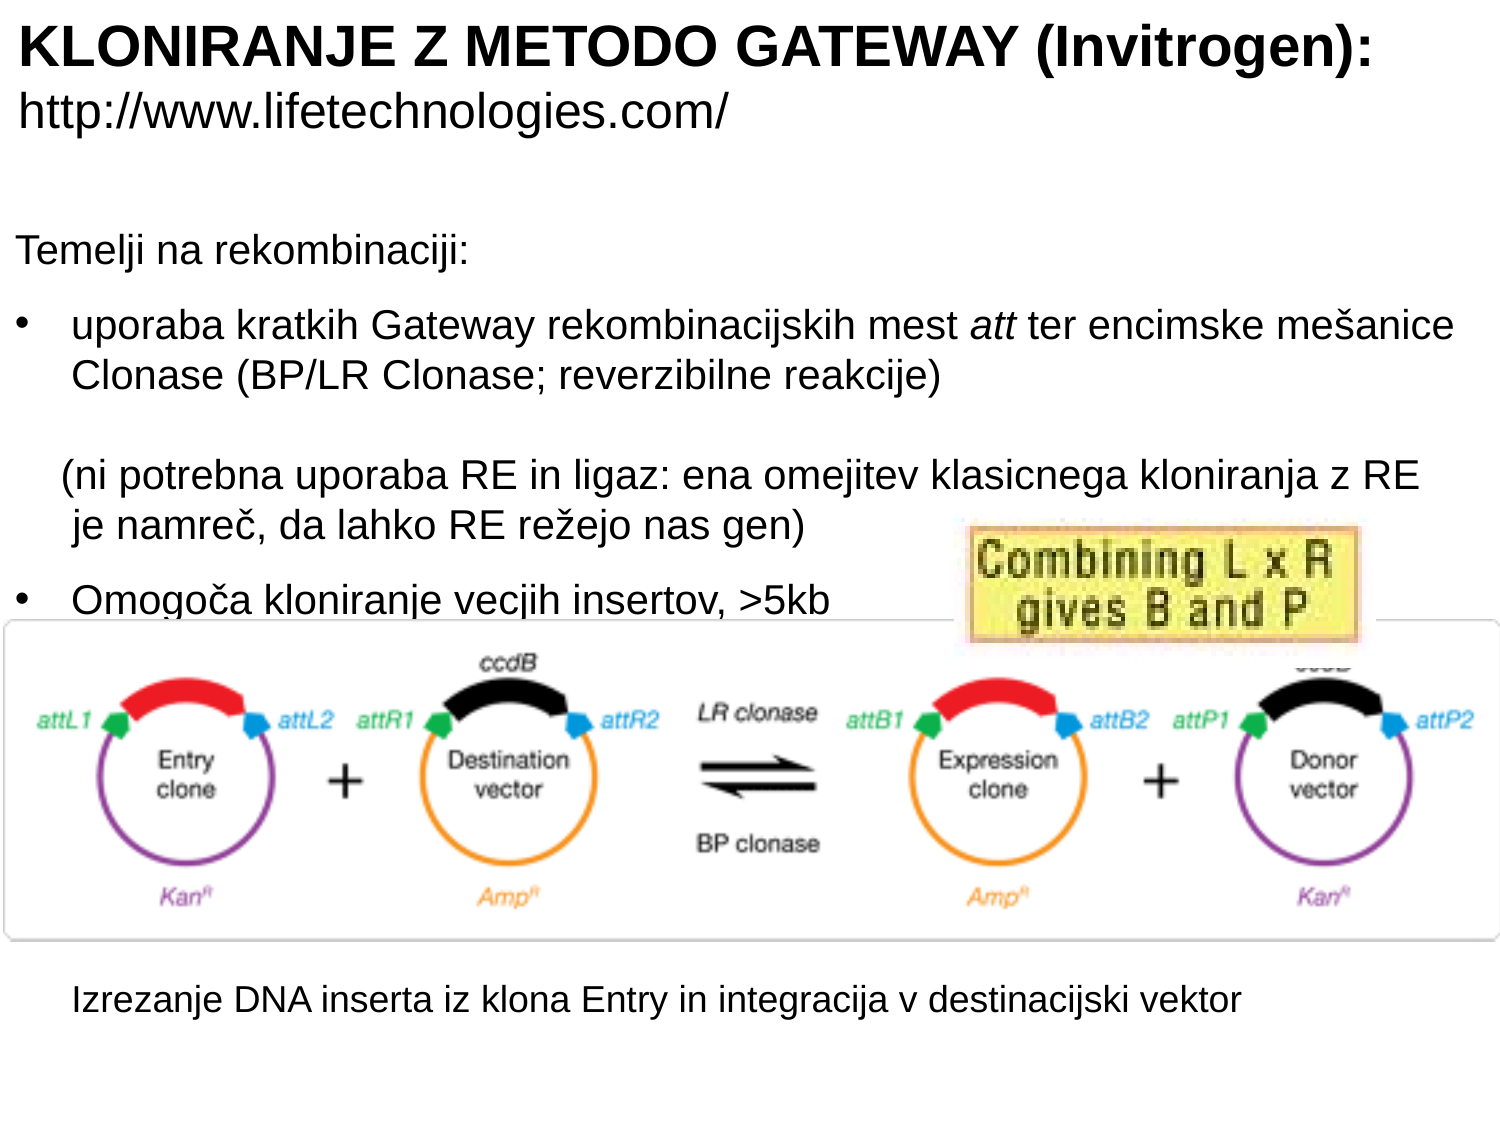

KLONIRANJE Z METODO GATEWAY (Invitrogen):
http://www.lifetechnologies.com/
Temelji na rekombinaciji:
uporaba kratkih Gateway rekombinacijskih mest att ter encimske mešanice Clonase (BP/LR Clonase; reverzibilne reakcije)
 (ni potrebna uporaba RE in ligaz: ena omejitev klasicnega kloniranja z RE
 je namreč, da lahko RE režejo nas gen)
Omogoča kloniranje vecjih insertov, >5kb
Izrezanje DNA inserta iz klona Entry in integracija v destinacijski vektor